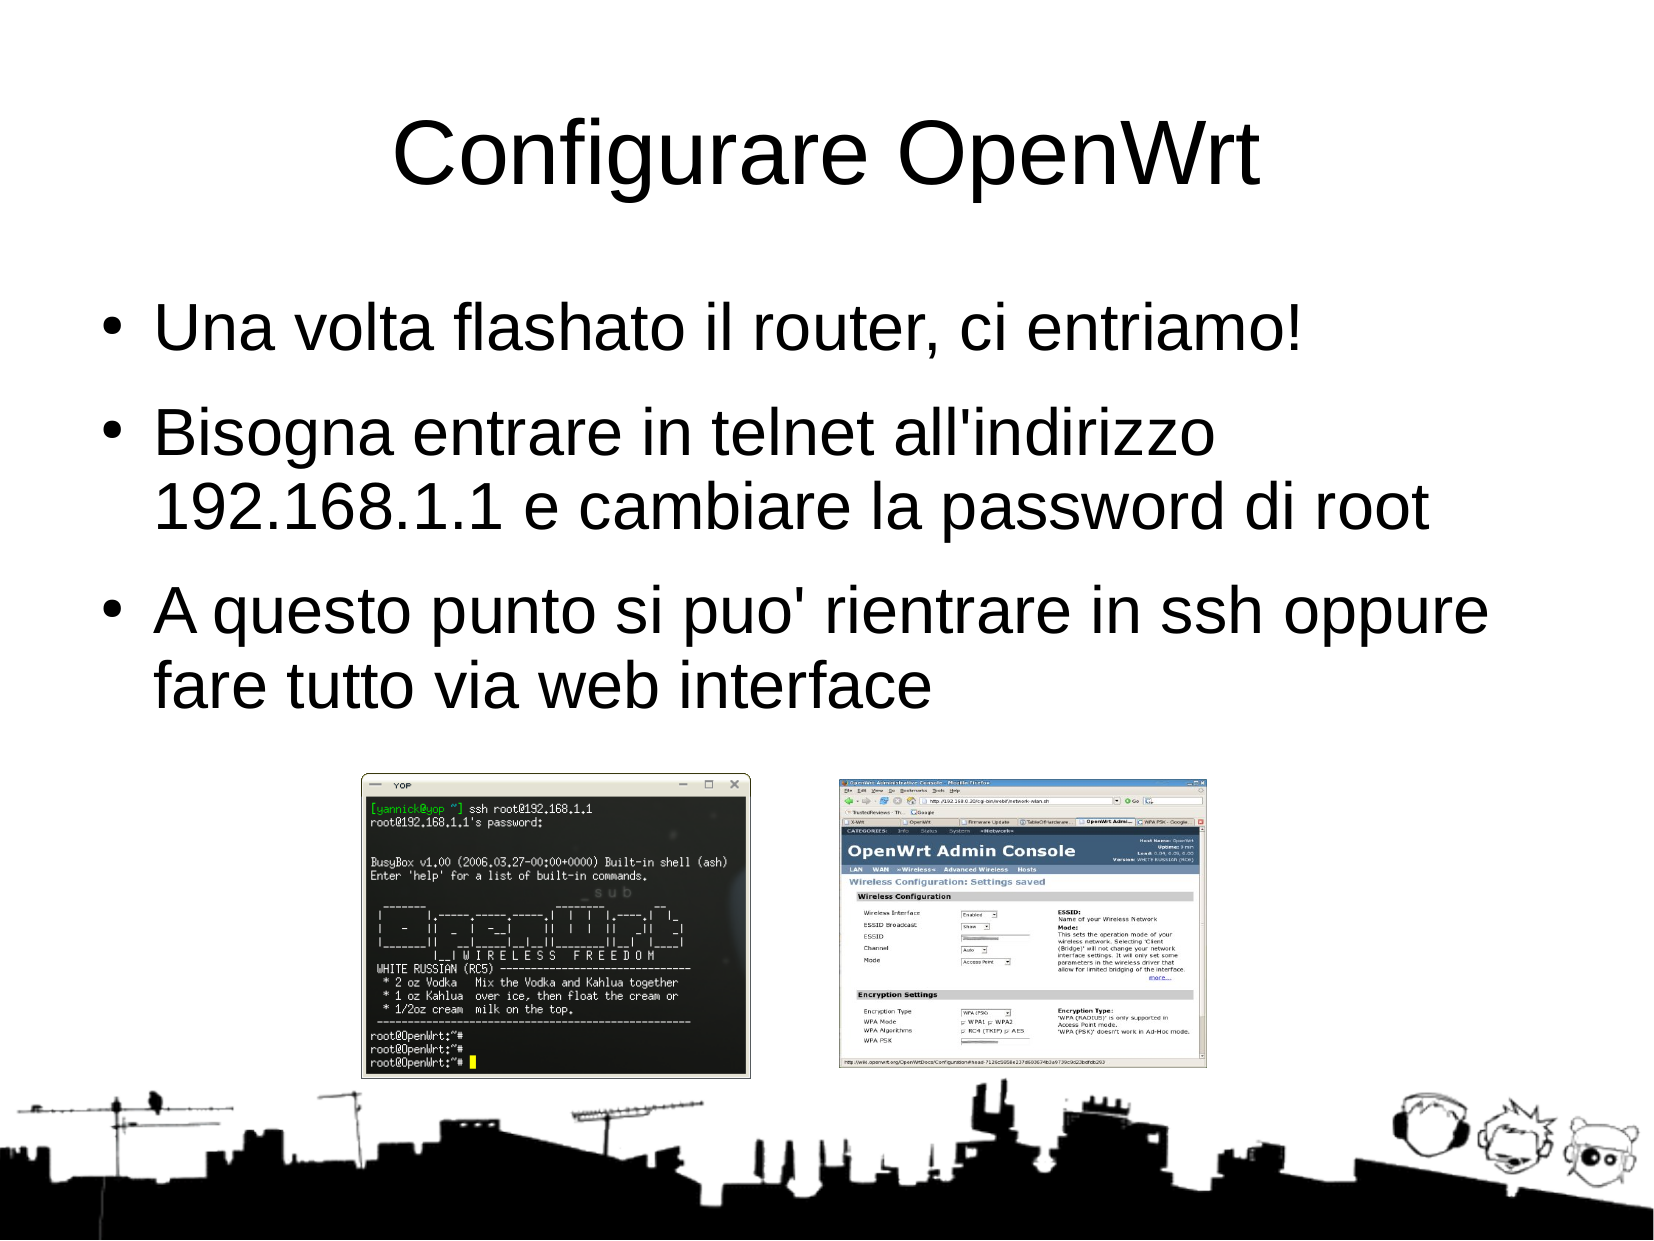

# Configurare OpenWrt
Una volta flashato il router, ci entriamo!
Bisogna entrare in telnet all'indirizzo 192.168.1.1 e cambiare la password di root
A questo punto si puo' rientrare in ssh oppure fare tutto via web interface